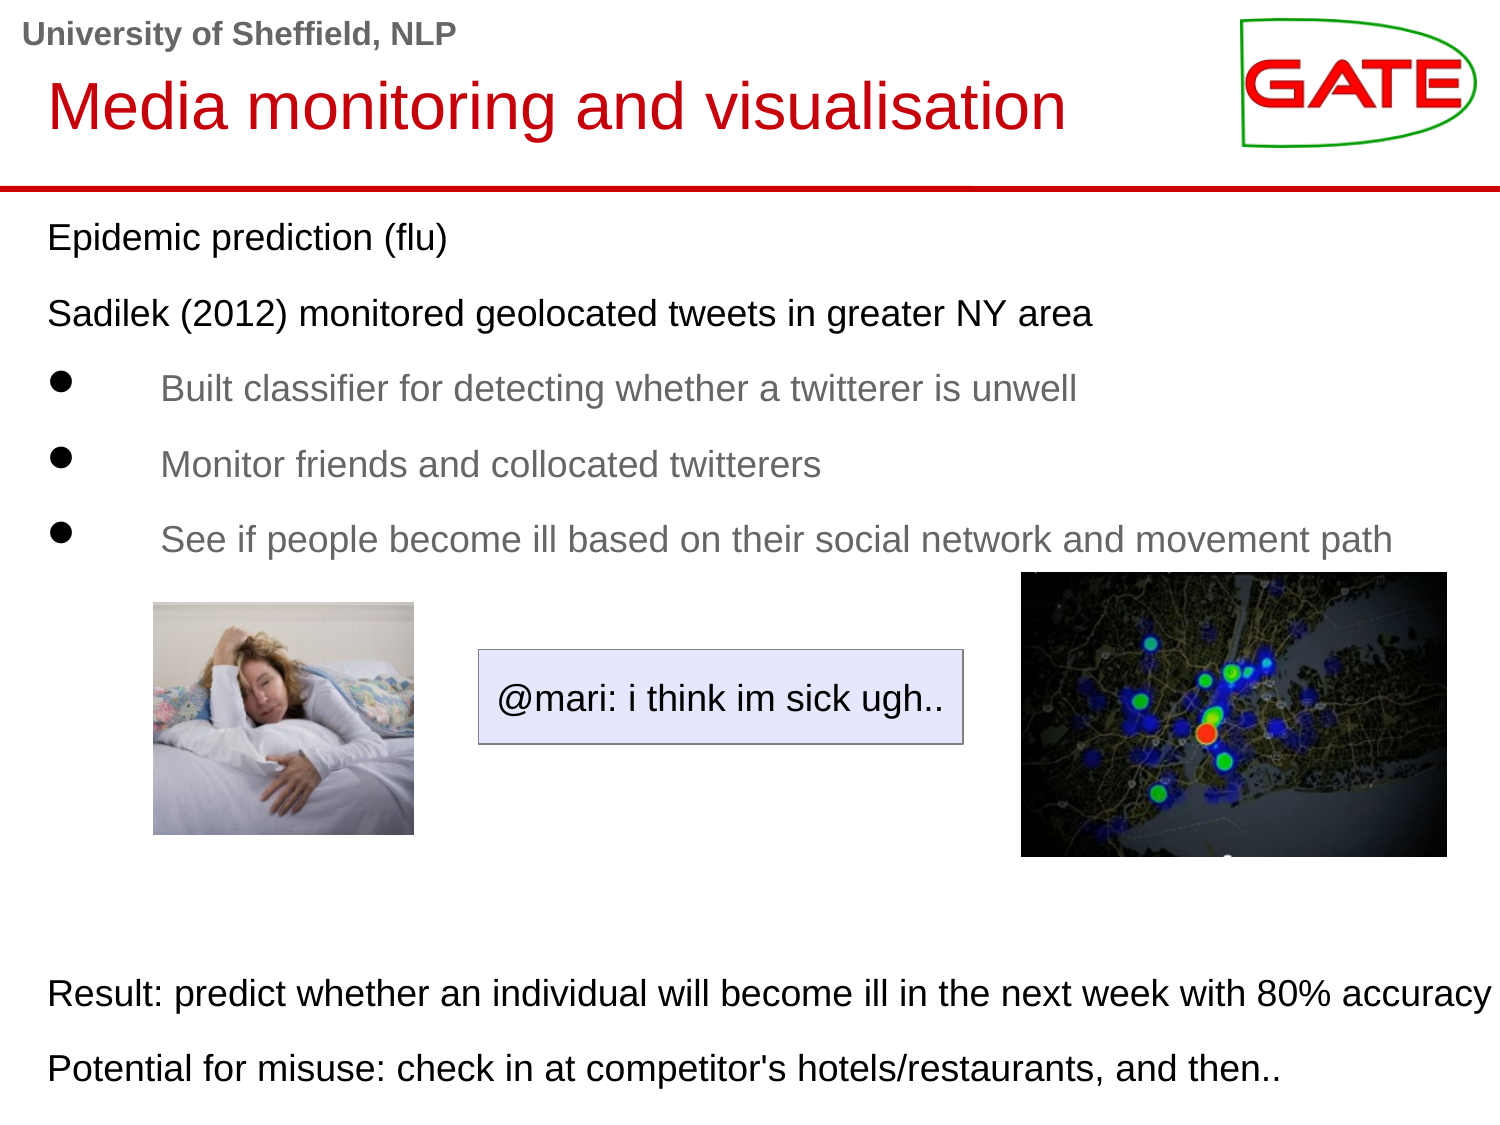

Media monitoring and visualisation
Epidemic prediction (flu)
Sadilek (2012) monitored geolocated tweets in greater NY area
Built classifier for detecting whether a twitterer is unwell
Monitor friends and collocated twitterers
See if people become ill based on their social network and movement path
Result: predict whether an individual will become ill in the next week with 80% accuracy
Potential for misuse: check in at competitor's hotels/restaurants, and then..
@mari: i think im sick ugh..